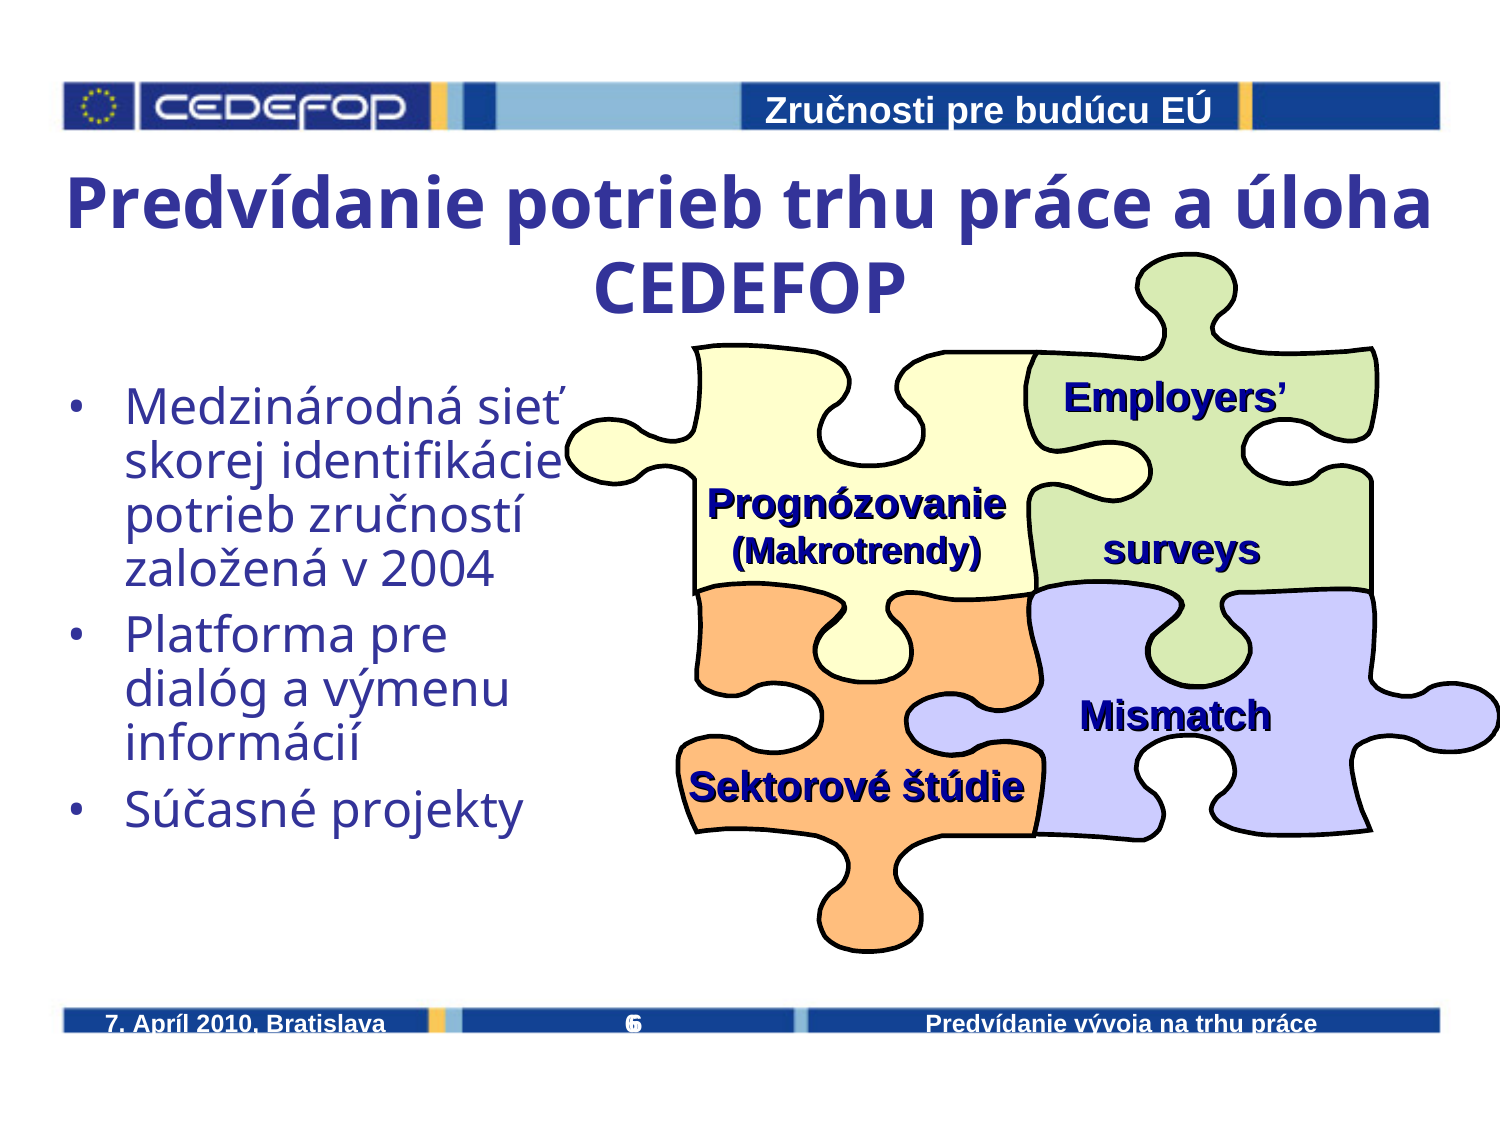

# Predvídanie potrieb trhu práce a úloha CEDEFOP
Employers’
surveys
Prognózovanie (Makrotrendy)
Mismatch
Sektorové štúdie
Medzinárodná sieť skorej identifikácie potrieb zručností založená v 2004
Platforma pre dialóg a výmenu informácií
Súčasné projekty